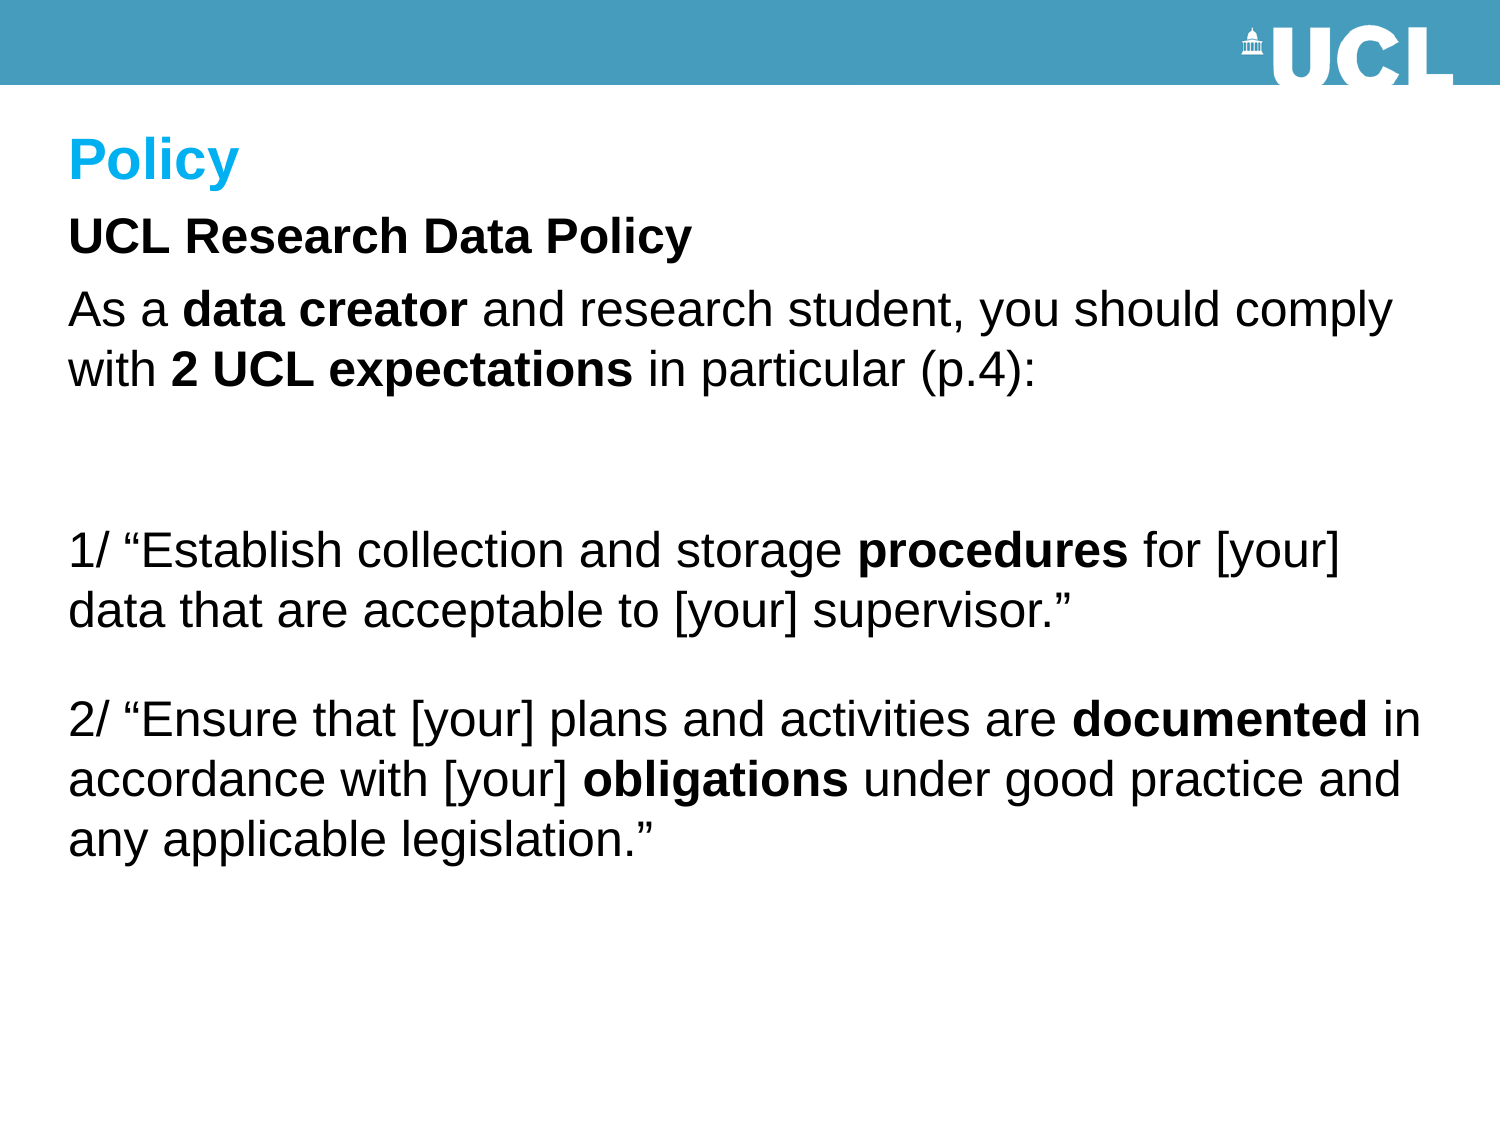

Policy
UCL Research Data Policy
As a data creator and research student, you should comply with 2 UCL expectations in particular (p.4):
1/ “Establish collection and storage procedures for [your] data that are acceptable to [your] supervisor.”
2/ “Ensure that [your] plans and activities are documented in accordance with [your] obligations under good practice and any applicable legislation.”